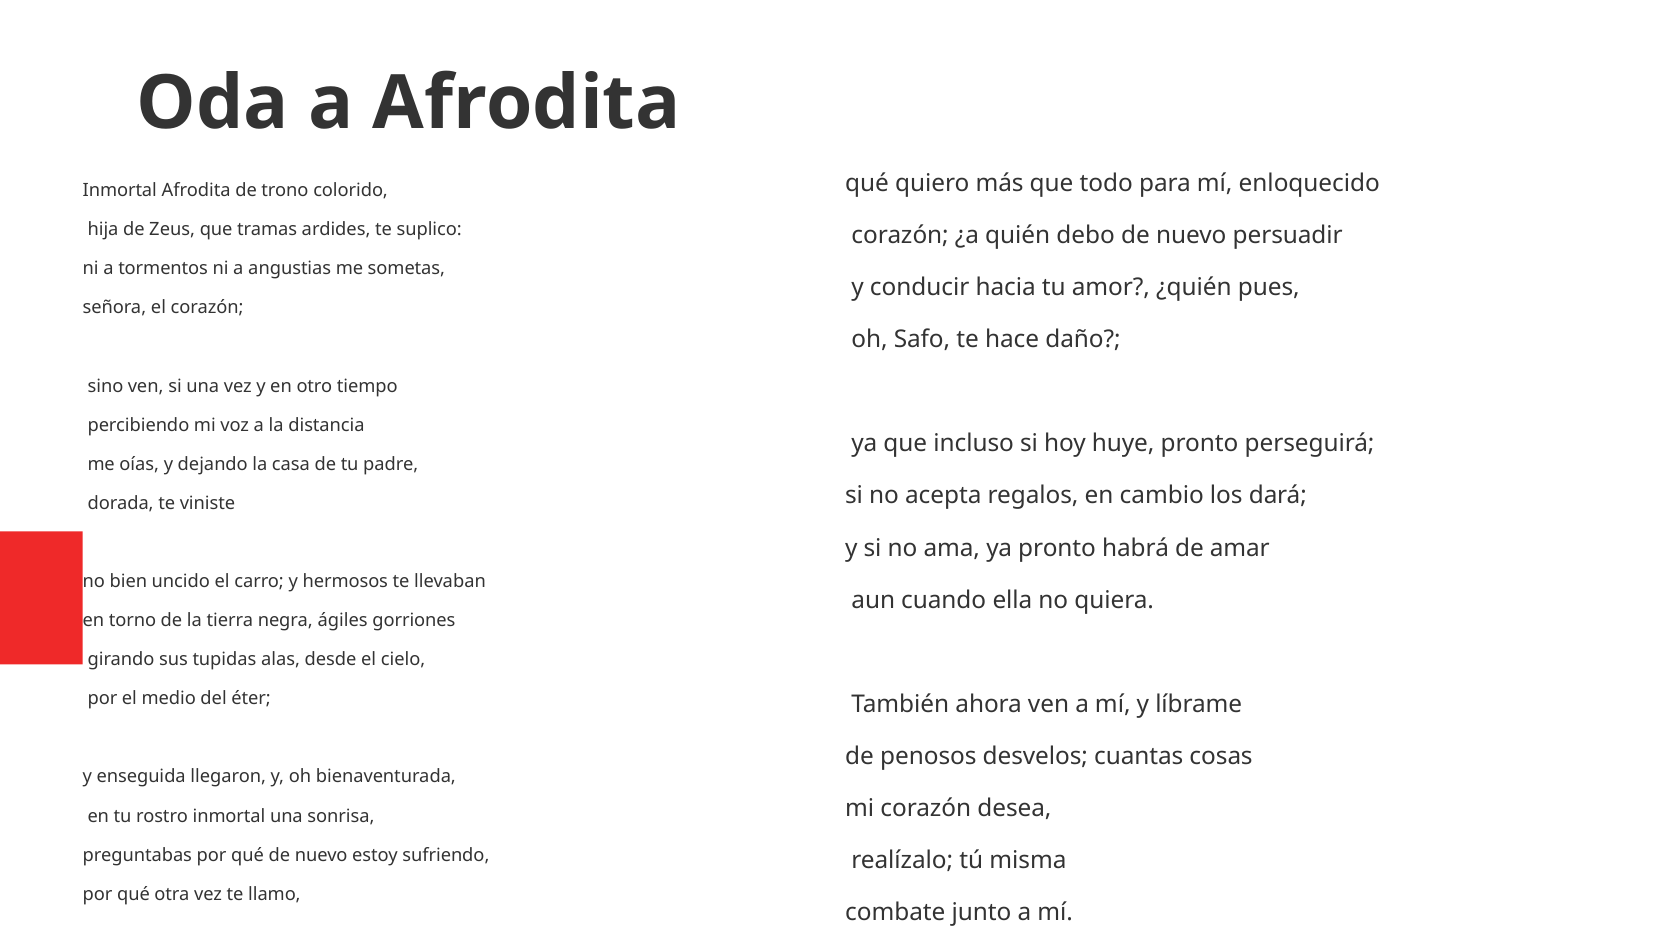

# Oda a Afrodita
qué quiero más que todo para mí, enloquecido
 corazón; ¿a quién debo de nuevo persuadir
 y conducir hacia tu amor?, ¿quién pues,
 oh, Safo, te hace daño?;
 ya que incluso si hoy huye, pronto perseguirá;
si no acepta regalos, en cambio los dará;
y si no ama, ya pronto habrá de amar
 aun cuando ella no quiera.
 También ahora ven a mí, y líbrame
de penosos desvelos; cuantas cosas
mi corazón desea,
 realízalo; tú misma
combate junto a mí.
Inmortal Afrodita de trono colorido,
 hija de Zeus, que tramas ardides, te suplico:
ni a tormentos ni a angustias me sometas,
señora, el corazón;
 sino ven, si una vez y en otro tiempo
 percibiendo mi voz a la distancia
 me oías, y dejando la casa de tu padre,
 dorada, te viniste
no bien uncido el carro; y hermosos te llevaban
en torno de la tierra negra, ágiles gorriones
 girando sus tupidas alas, desde el cielo,
 por el medio del éter;
y enseguida llegaron, y, oh bienaventurada,
 en tu rostro inmortal una sonrisa,
preguntabas por qué de nuevo estoy sufriendo,
por qué otra vez te llamo,